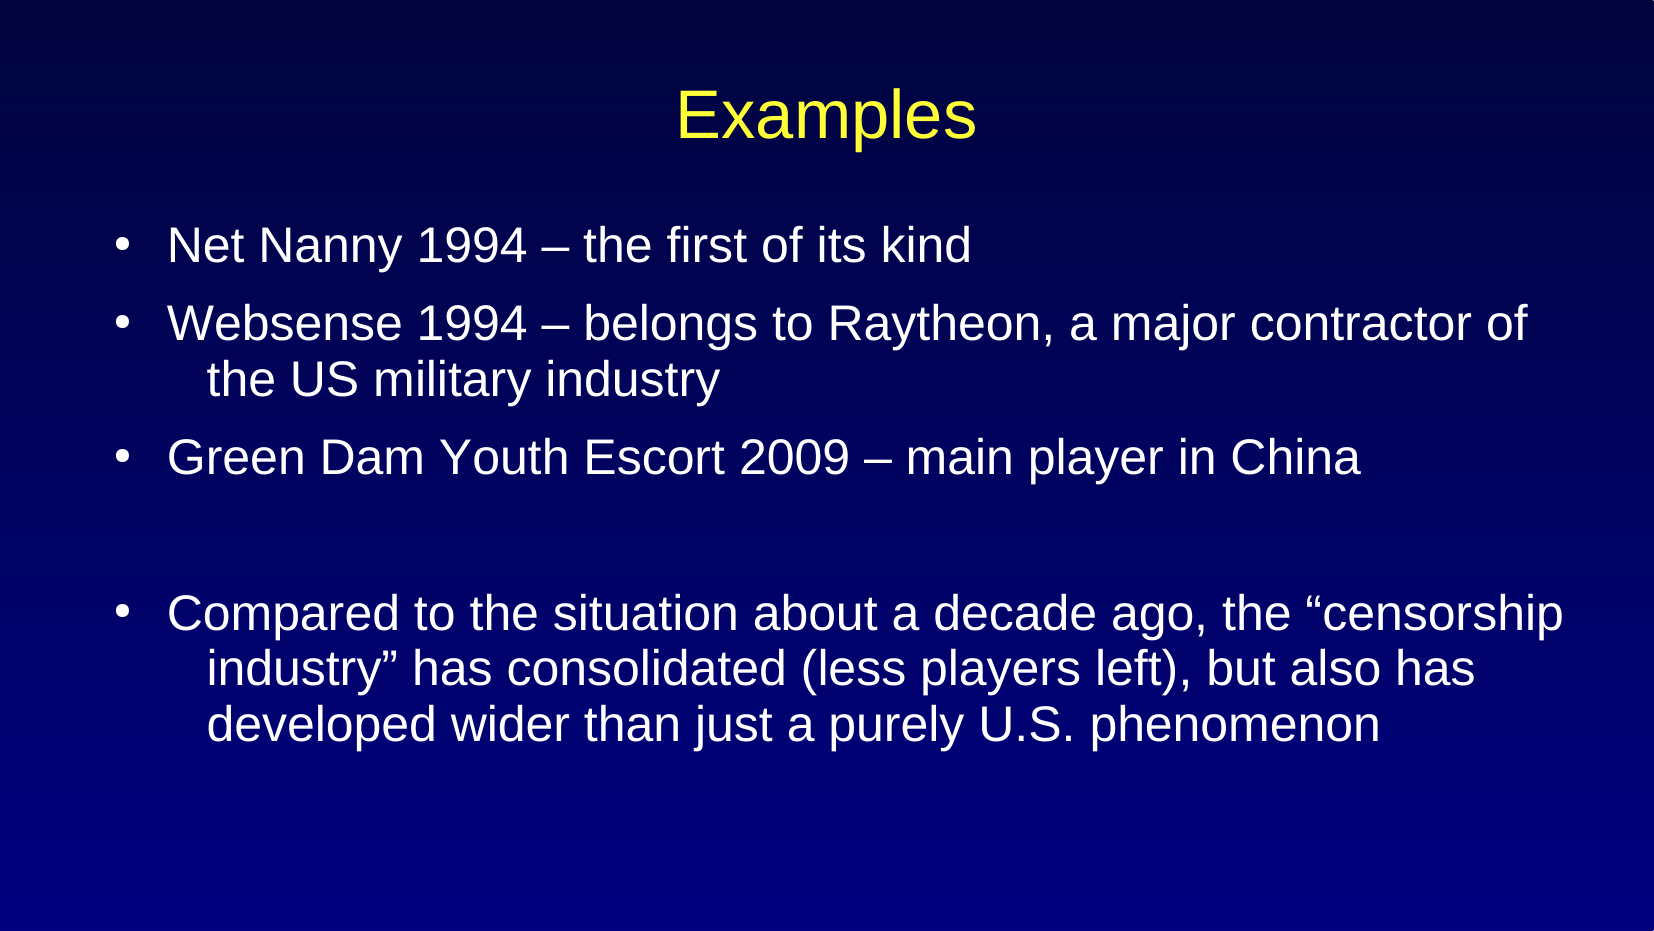

# Examples
Net Nanny 1994 – the first of its kind
Websense 1994 – belongs to Raytheon, a major contractor of the US military industry
Green Dam Youth Escort 2009 – main player in China
Compared to the situation about a decade ago, the “censorship industry” has consolidated (less players left), but also has developed wider than just a purely U.S. phenomenon